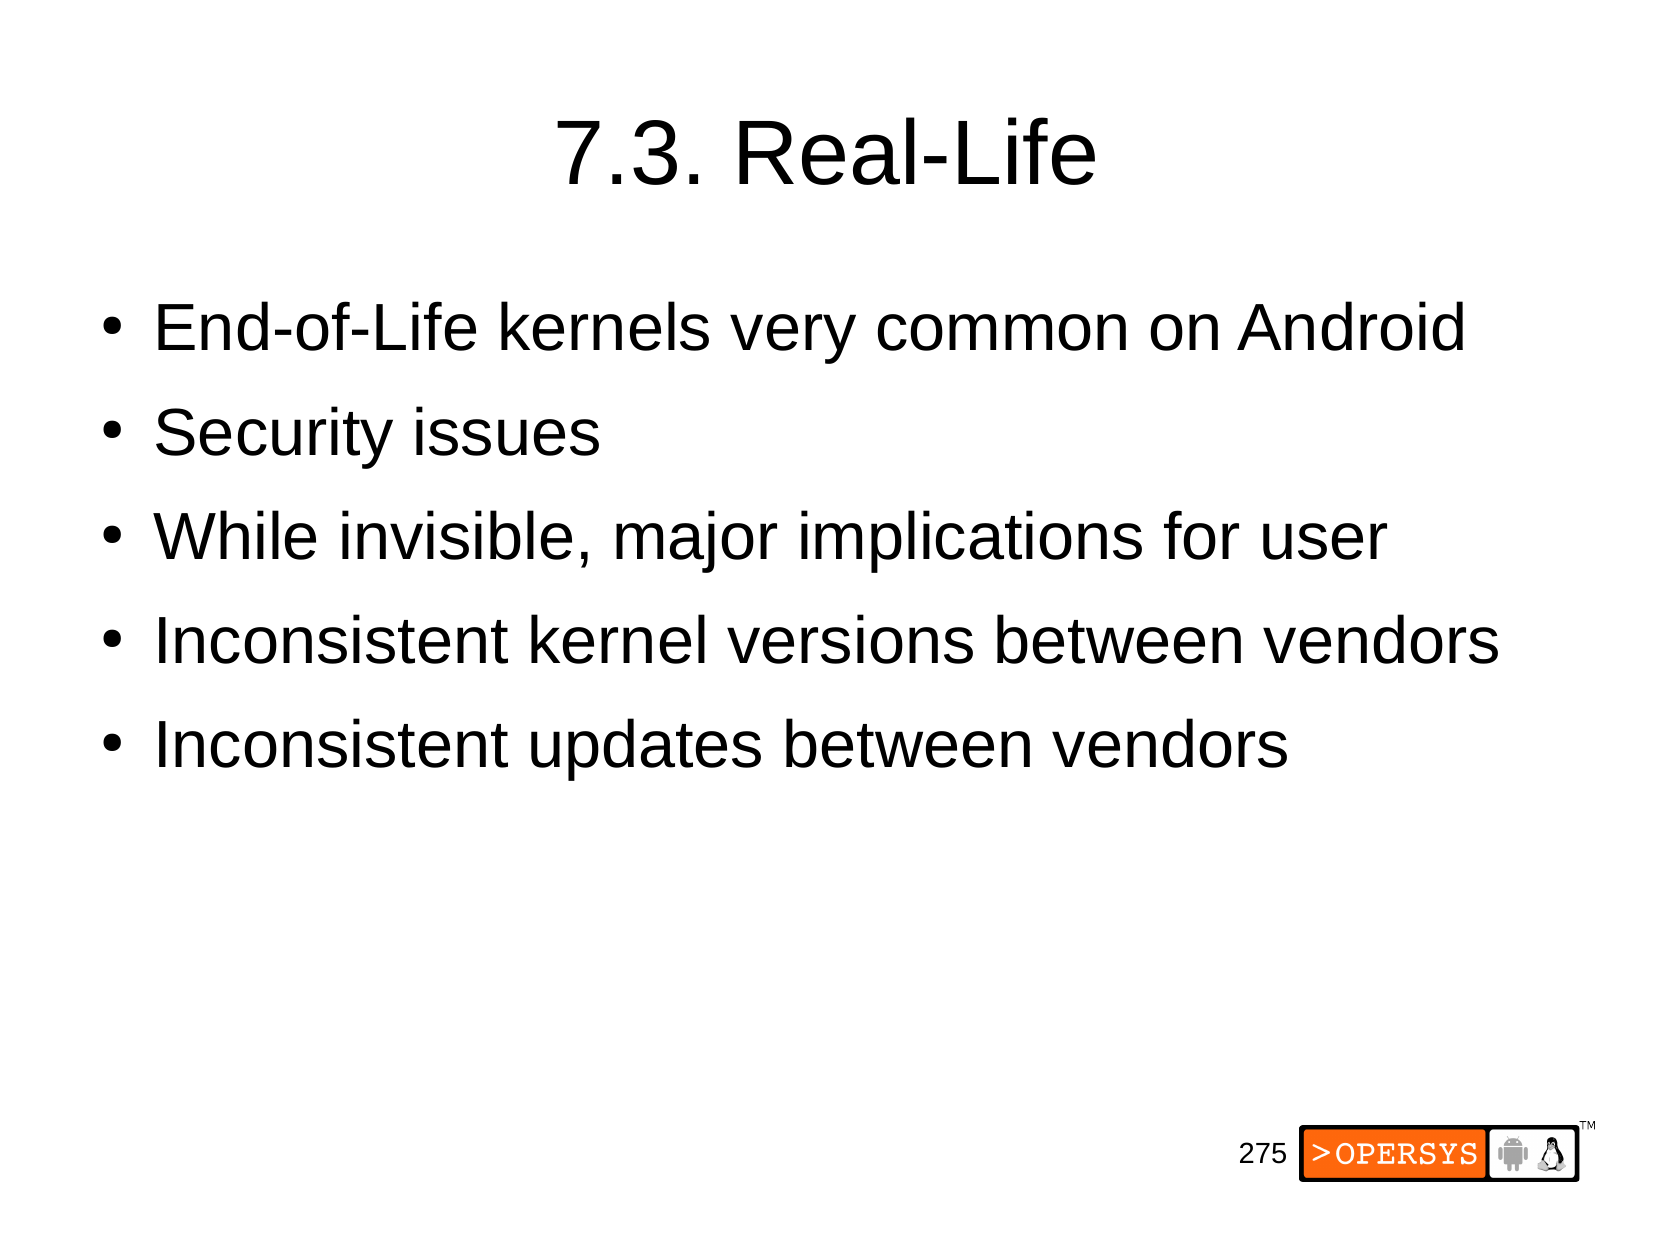

# 7.3. Real-Life
End-of-Life kernels very common on Android
Security issues
While invisible, major implications for user
Inconsistent kernel versions between vendors
Inconsistent updates between vendors